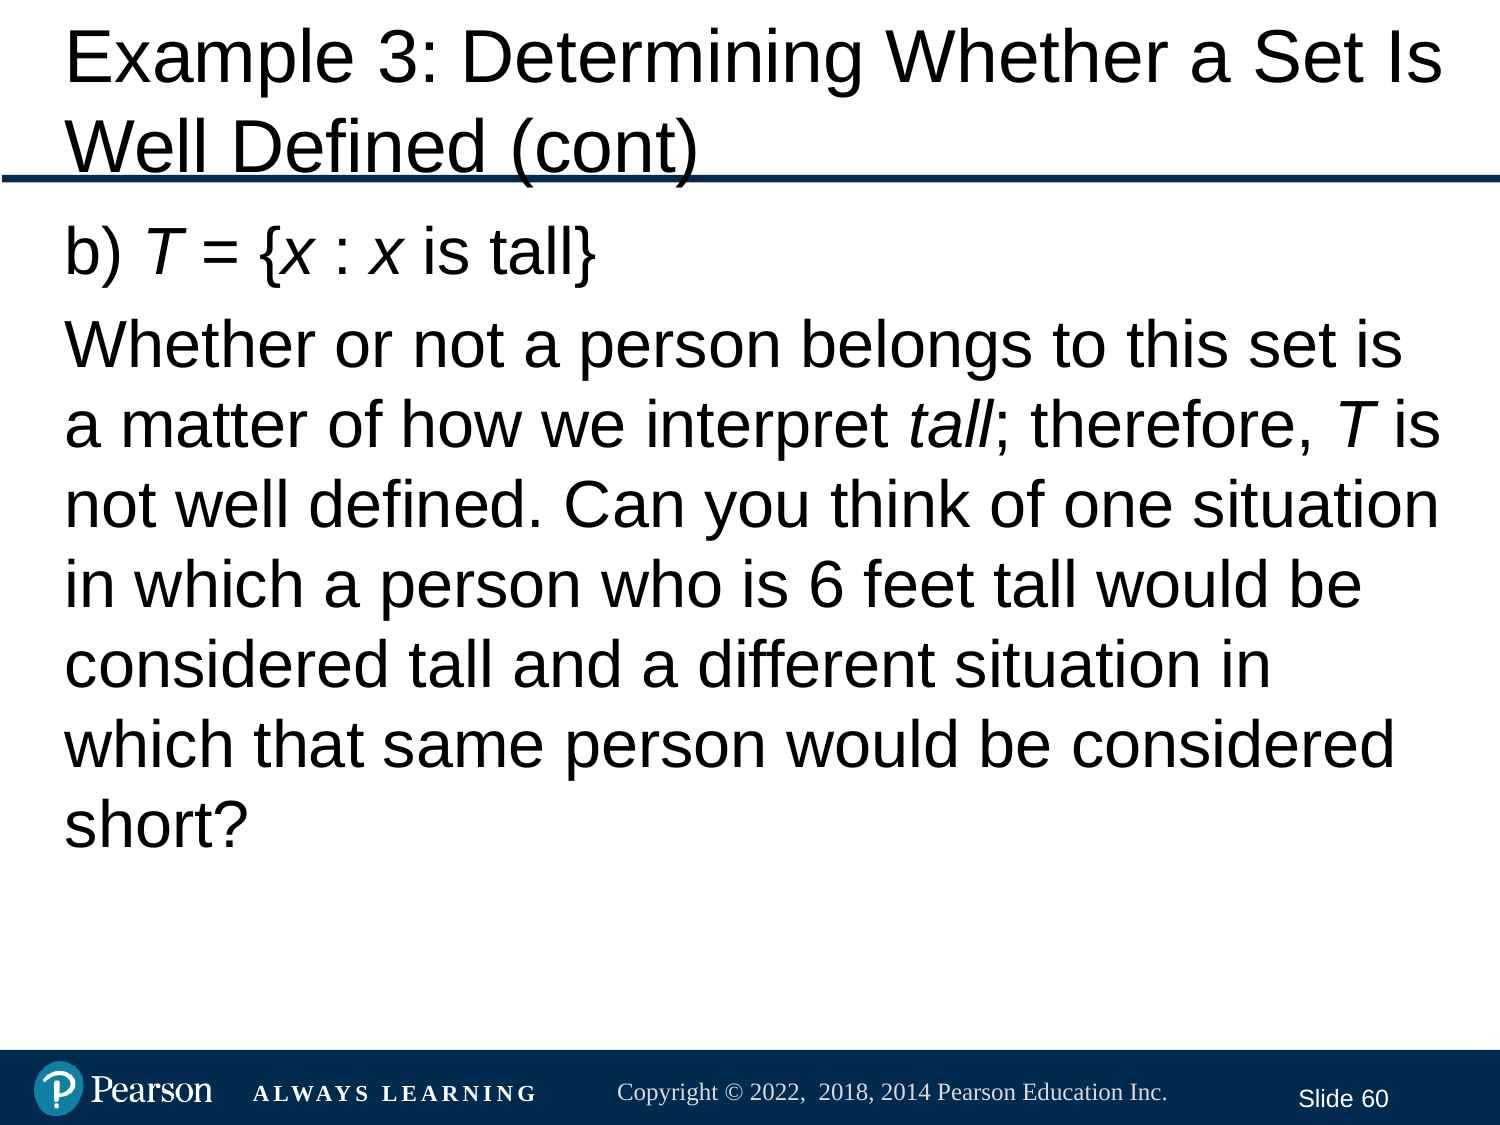

# Example 3: Determining Whether a Set Is Well Defined (cont)
b) T = {x : x is tall}
Whether or not a person belongs to this set is a matter of how we interpret tall; therefore, T is not well defined. Can you think of one situation in which a person who is 6 feet tall would be considered tall and a different situation in which that same person would be considered short?